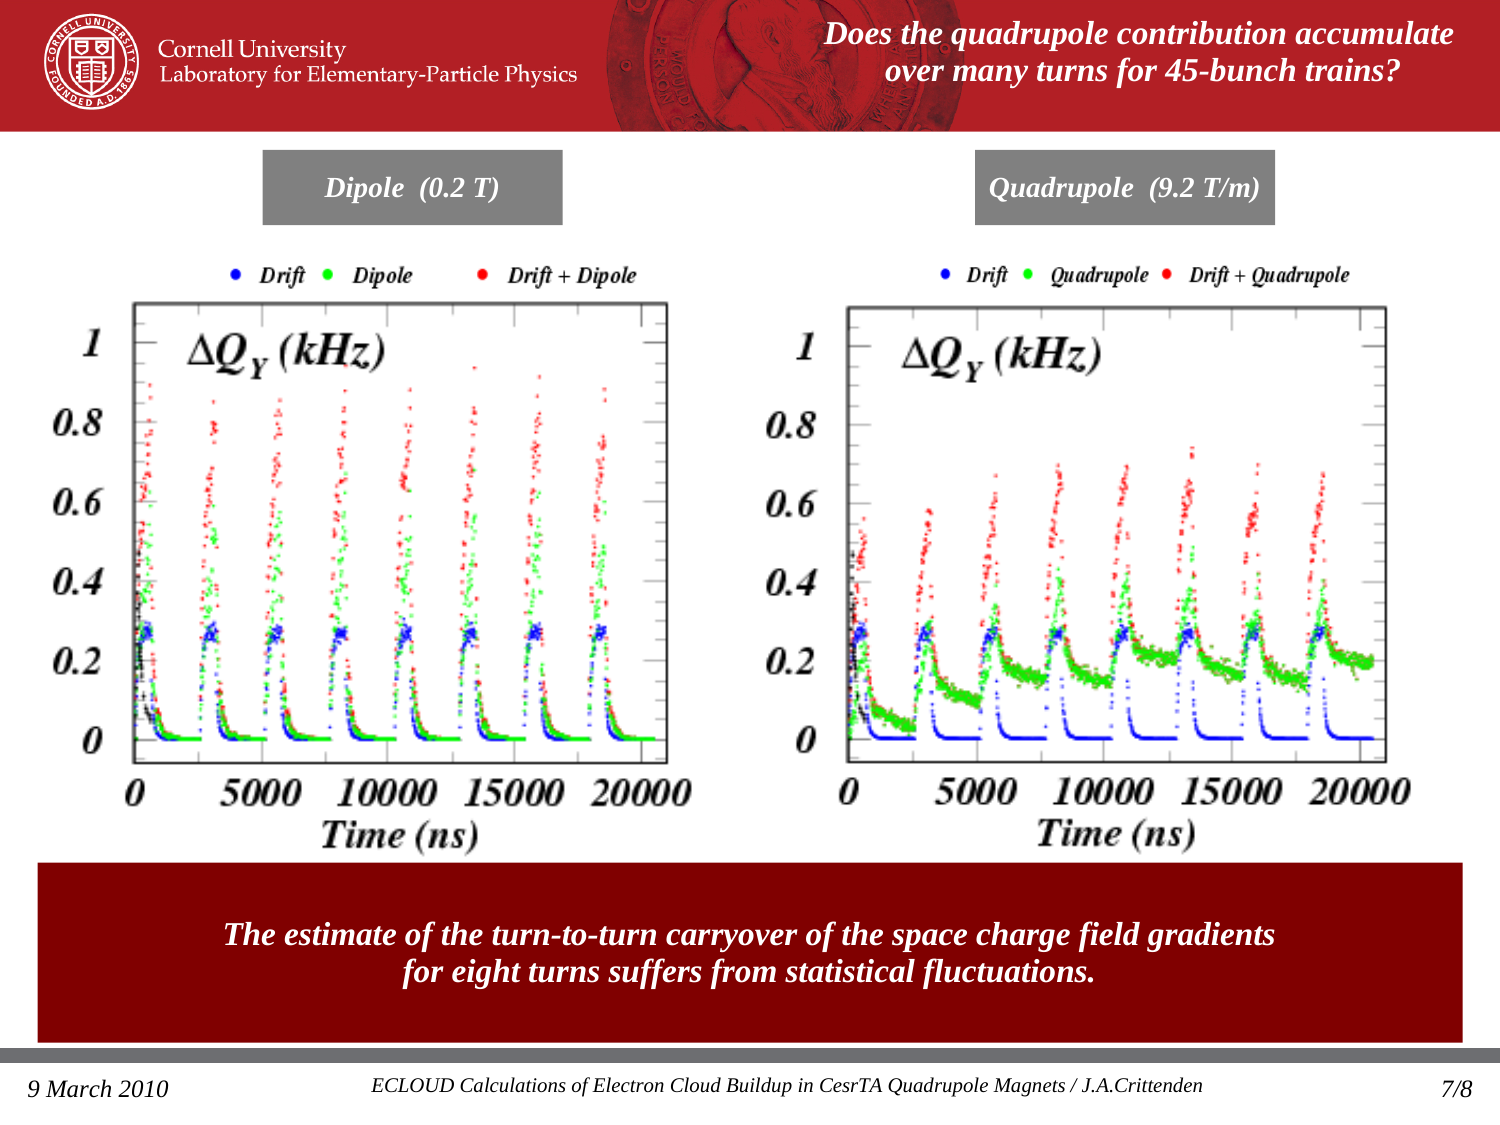

Does the quadrupole contribution accumulate
over many turns for 45-bunch trains?
Dipole (0.2 T)
Quadrupole (9.2 T/m)
The estimate of the turn-to-turn carryover of the space charge field gradients
for eight turns suffers from statistical fluctuations.